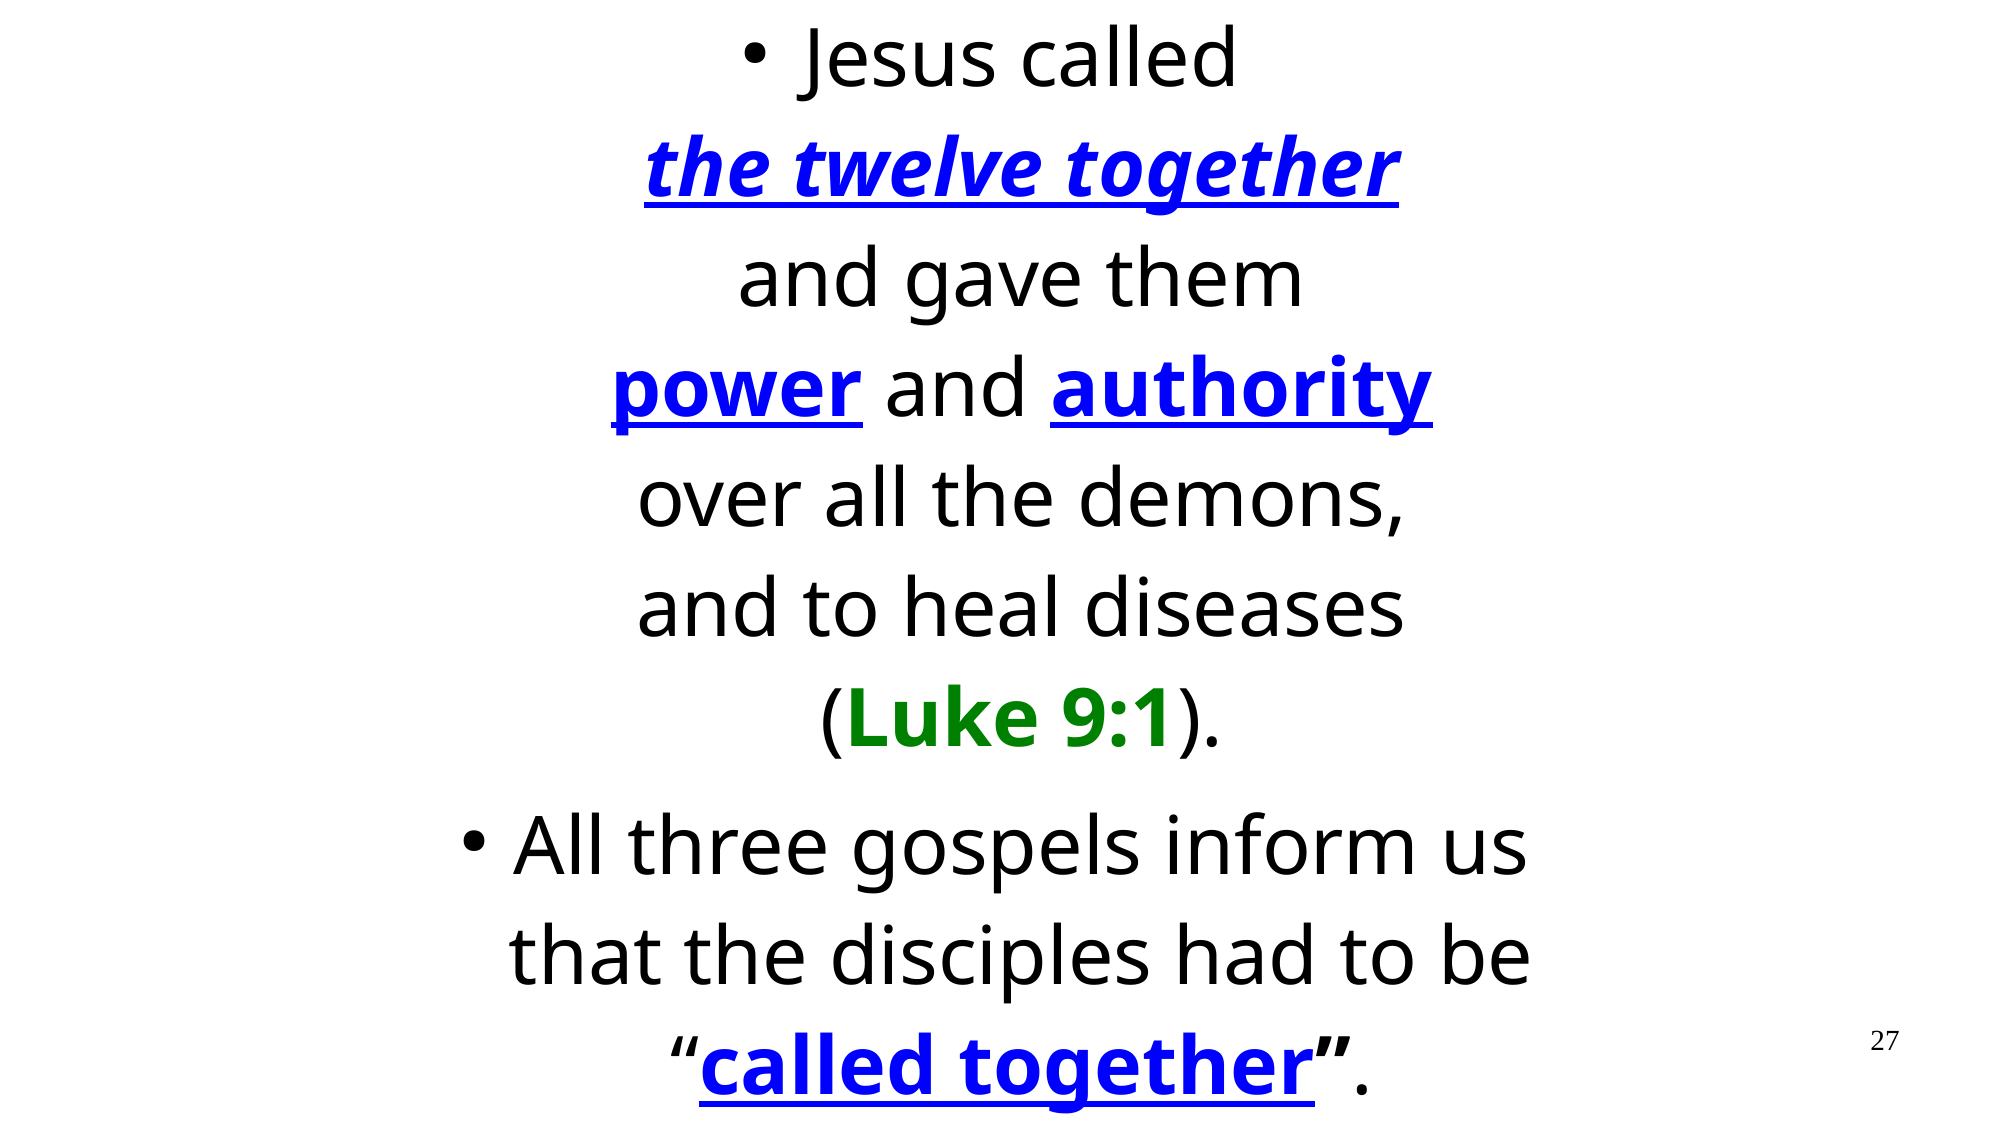

# Jesus called the twelve together and gave them power and authority over all the demons, and to heal diseases (Luke 9:1).
All three gospels inform us
that the disciples had to be 
“called together”.
27